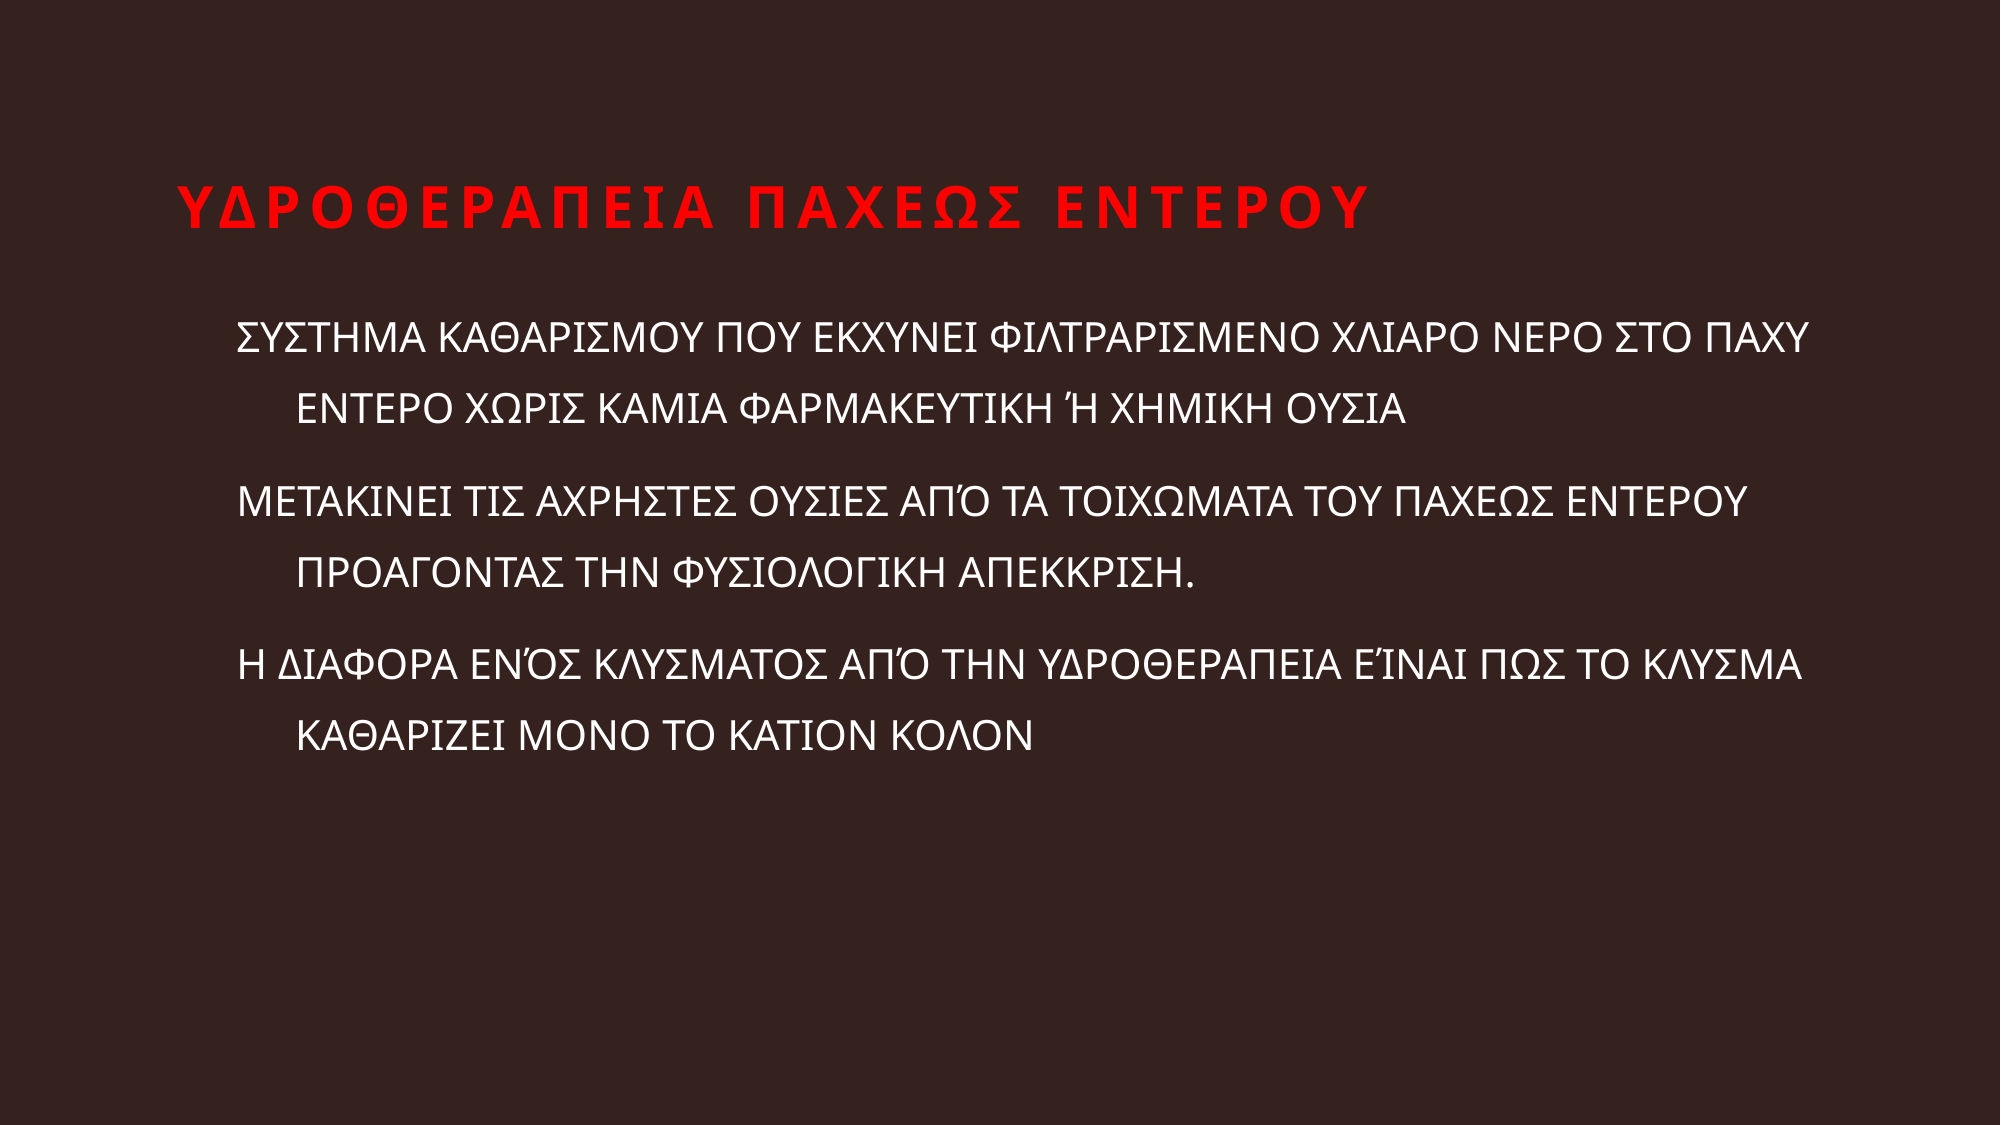

# ΥΔΡΟΘΕΡΑΠΕΙΑ ΠΑΧΕΩΣ ΕΝΤΕΡΟΥ
ΣΥΣΤΗΜΑ ΚΑΘΑΡΙΣΜΟΥ ΠΟΥ ΕΚΧΥΝΕΙ ΦΙΛΤΡΑΡΙΣΜΕΝΟ ΧΛΙΑΡΟ ΝΕΡΟ ΣΤΟ ΠΑΧΥ ΕΝΤΕΡΟ ΧΩΡΙΣ ΚΑΜΙΑ ΦΑΡΜΑΚΕΥΤΙΚΗ Ή ΧΗΜΙΚΗ ΟΥΣΙΑ
ΜΕΤΑΚΙΝΕΙ ΤΙΣ ΑΧΡΗΣΤΕΣ ΟΥΣΙΕΣ ΑΠΌ ΤΑ ΤΟΙΧΩΜΑΤΑ ΤΟΥ ΠΑΧΕΩΣ ΕΝΤΕΡΟΥ ΠΡΟΑΓΟΝΤΑΣ ΤΗΝ ΦΥΣΙΟΛΟΓΙΚΗ ΑΠΕΚΚΡΙΣΗ.
Η ΔΙΑΦΟΡΑ ΕΝΌΣ ΚΛΥΣΜΑΤΟΣ ΑΠΌ ΤΗΝ ΥΔΡΟΘΕΡΑΠΕΙΑ ΕΊΝΑΙ ΠΩΣ ΤΟ ΚΛΥΣΜΑ ΚΑΘΑΡΙΖΕΙ ΜΟΝΟ ΤΟ ΚΑΤΙΟΝ ΚΟΛΟΝ